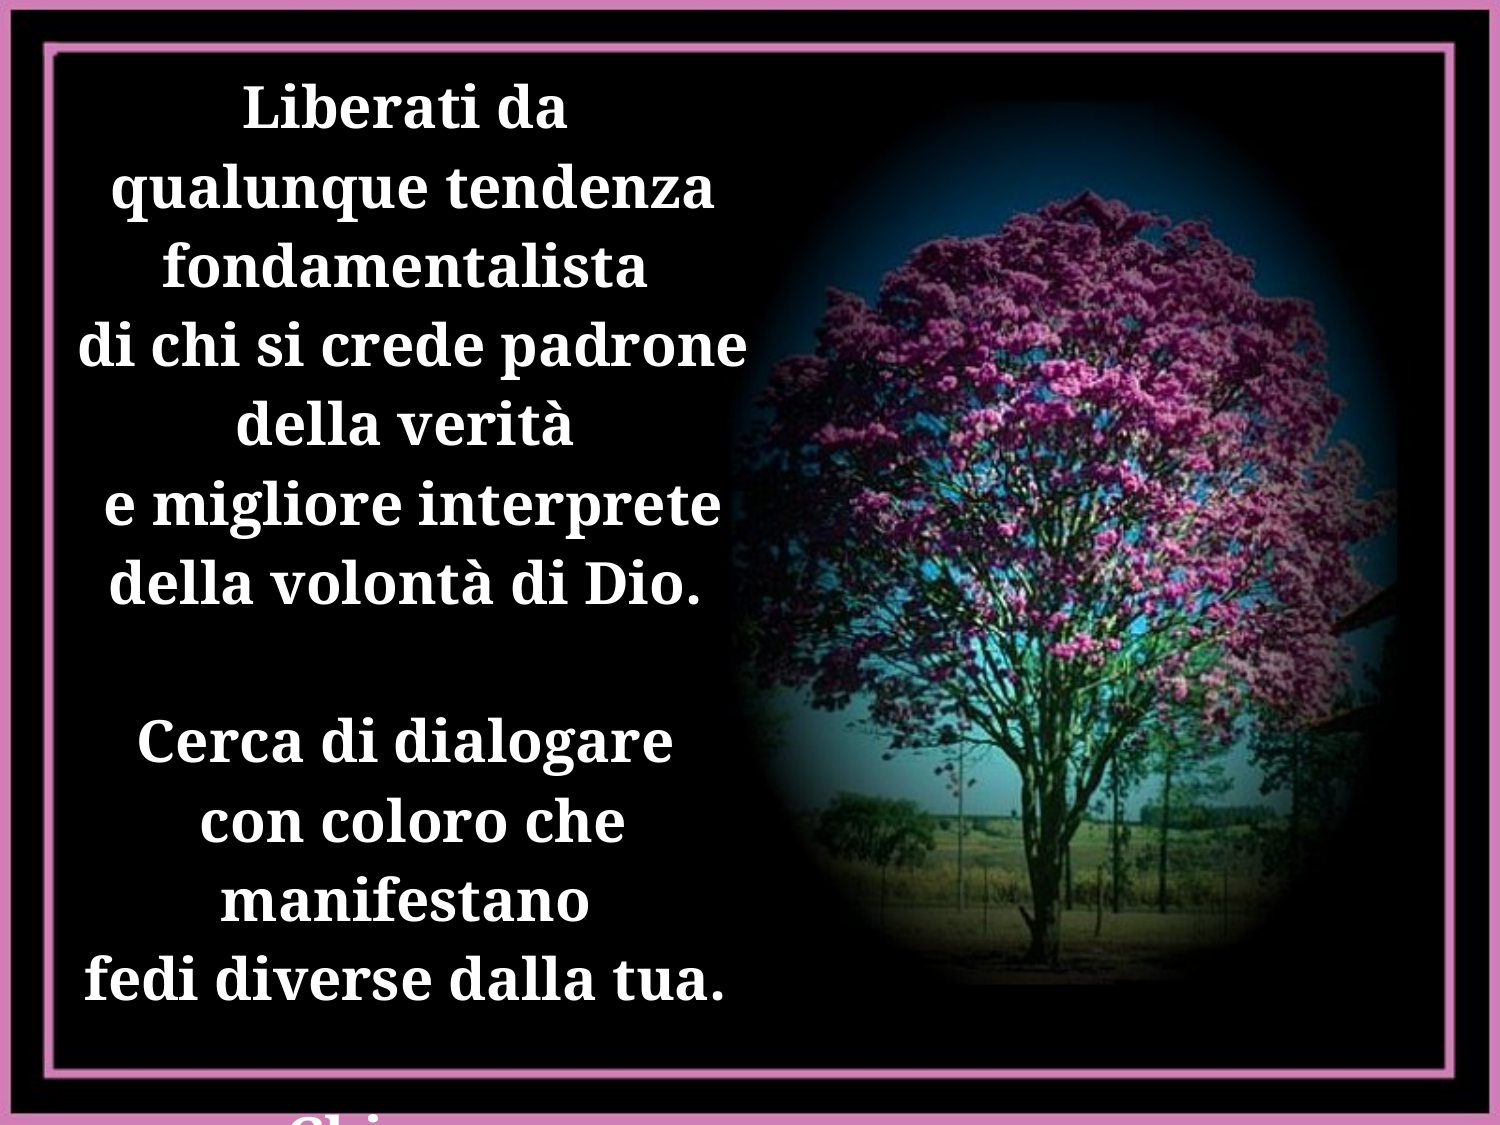

Liberati da
qualunque tendenza fondamentalista
di chi si crede padrone della verità
e migliore interprete della volontà di Dio.
Cerca di dialogare
con coloro che manifestano
fedi diverse dalla tua.
Chi ama
non è intollerante.